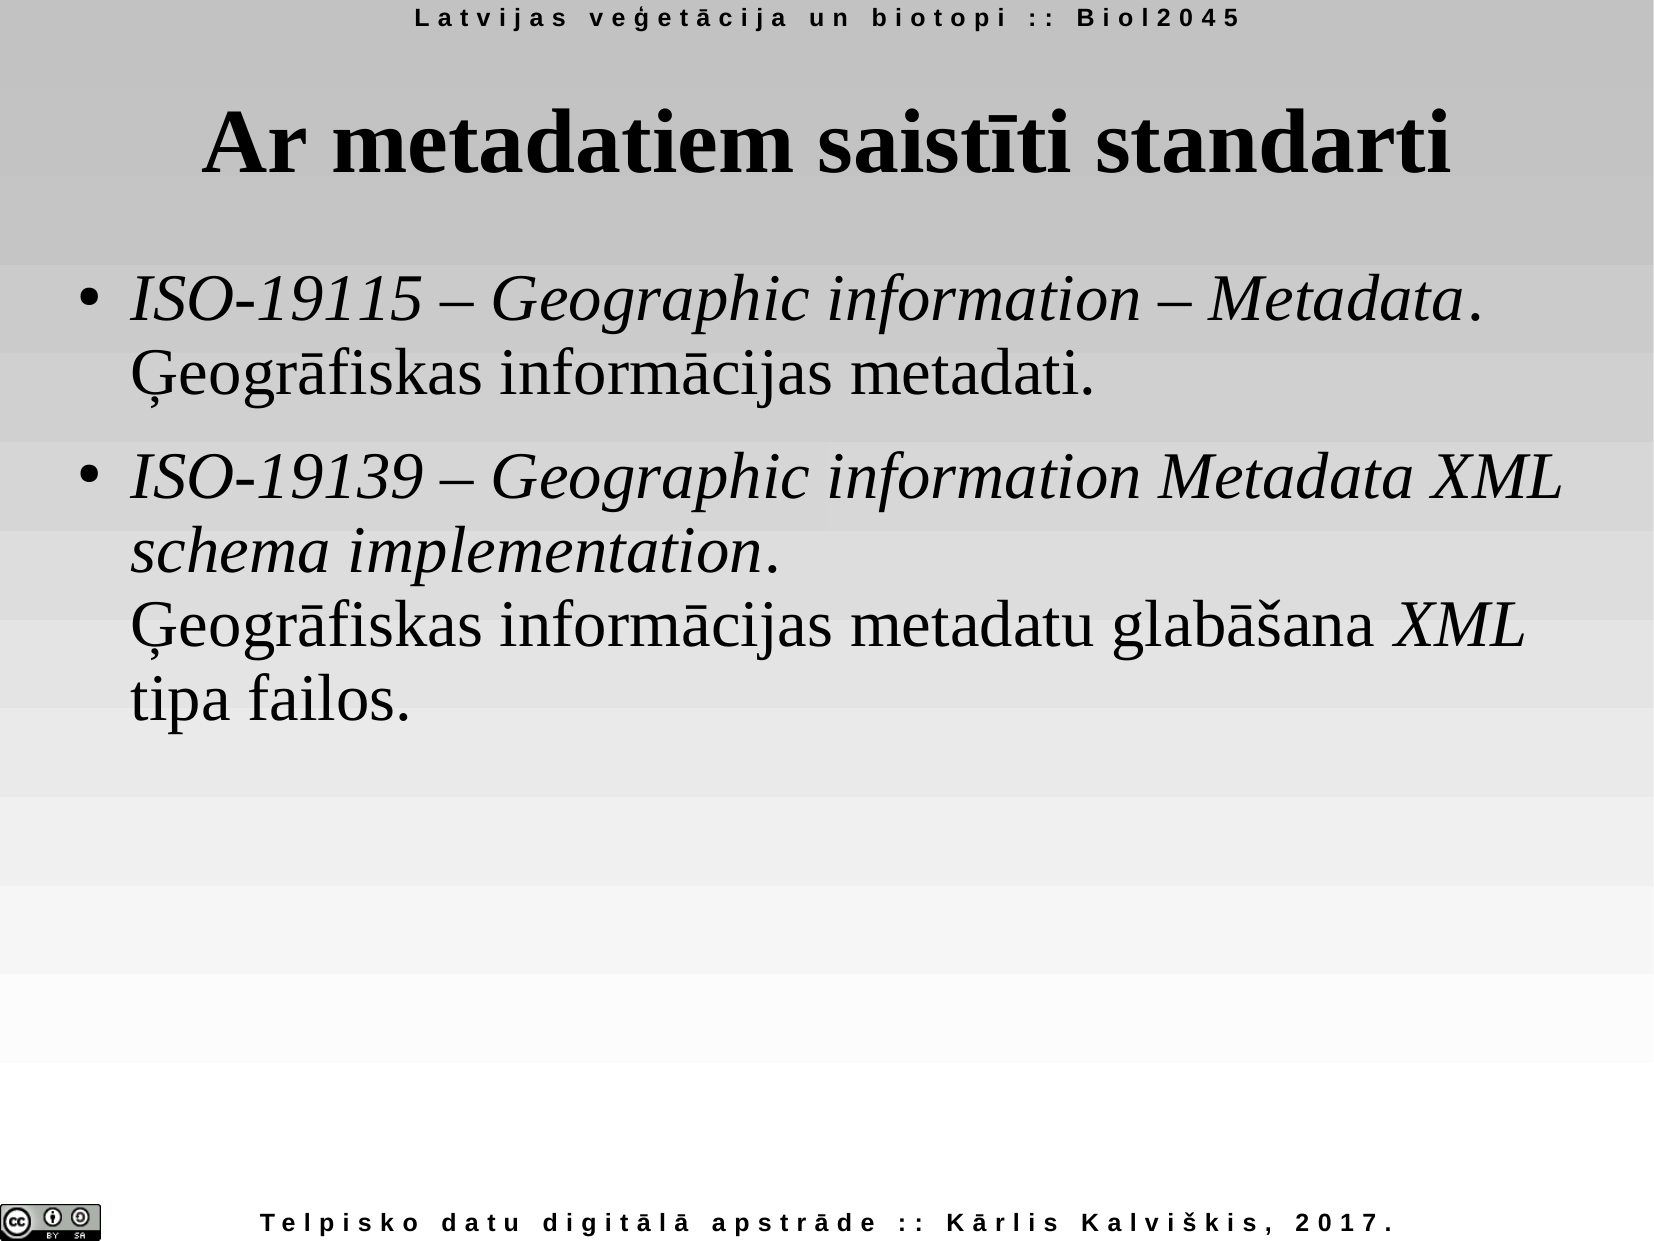

# Ar metadatiem saistīti standarti
ISO-19115 – Geographic information – Metadata.
Ģeogrāfiskas informācijas metadati.
ISO-19139 – Geographic information Metadata XML schema implementation.
Ģeogrāfiskas informācijas metadatu glabāšana XML tipa failos.